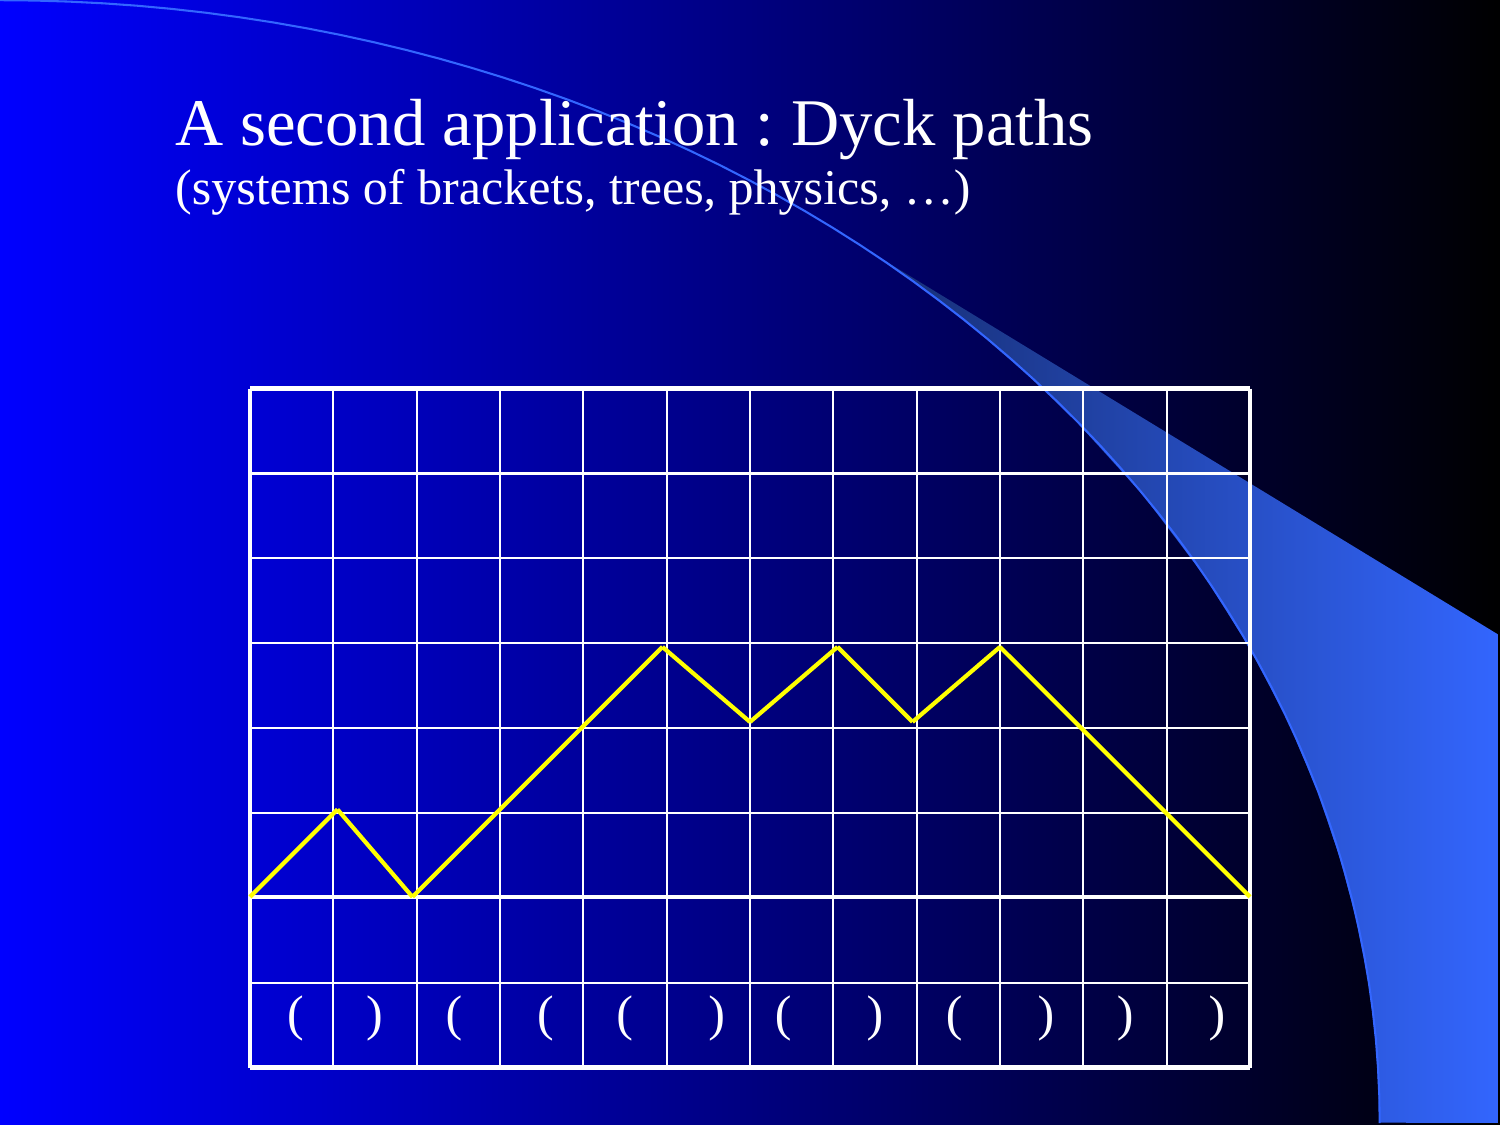

A second application : Dyck paths
(systems of brackets, trees, physics, …)
( ) ( ( ( ) ( ) ( ) ) )